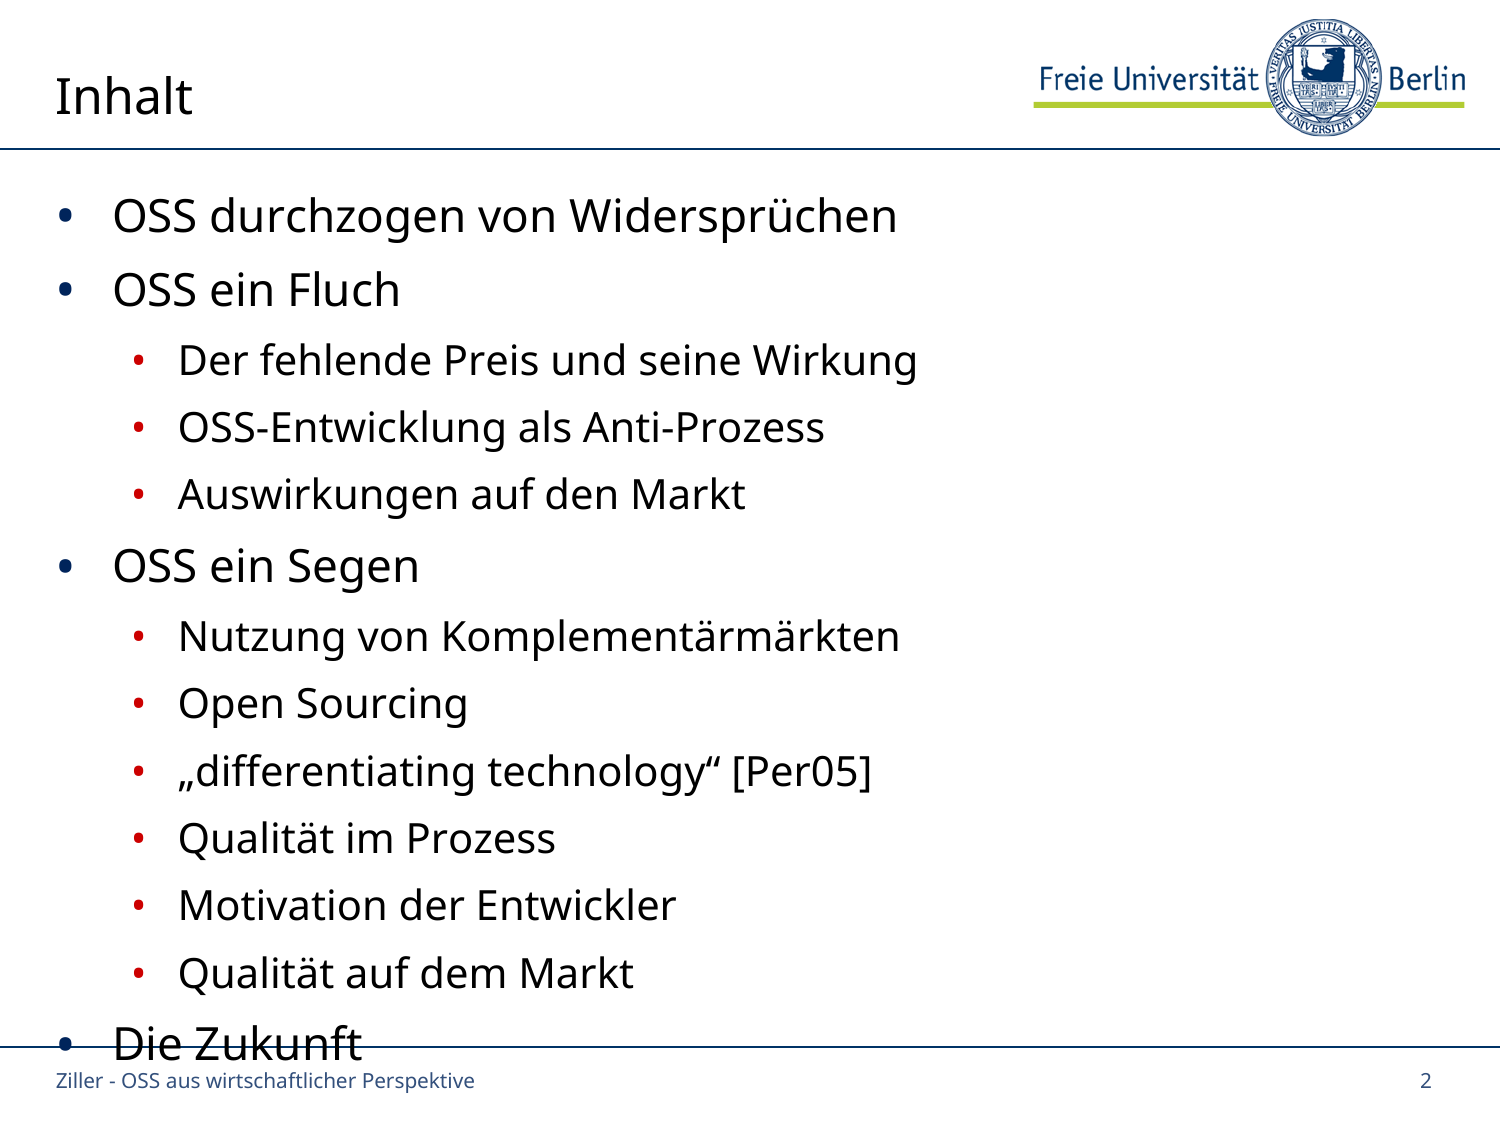

# Inhalt
OSS durchzogen von Widersprüchen
OSS ein Fluch
Der fehlende Preis und seine Wirkung
OSS-Entwicklung als Anti-Prozess
Auswirkungen auf den Markt
OSS ein Segen
Nutzung von Komplementärmärkten
Open Sourcing
„differentiating technology“ [Per05]
Qualität im Prozess
Motivation der Entwickler
Qualität auf dem Markt
Die Zukunft
Ziller - OSS aus wirtschaftlicher Perspektive
2